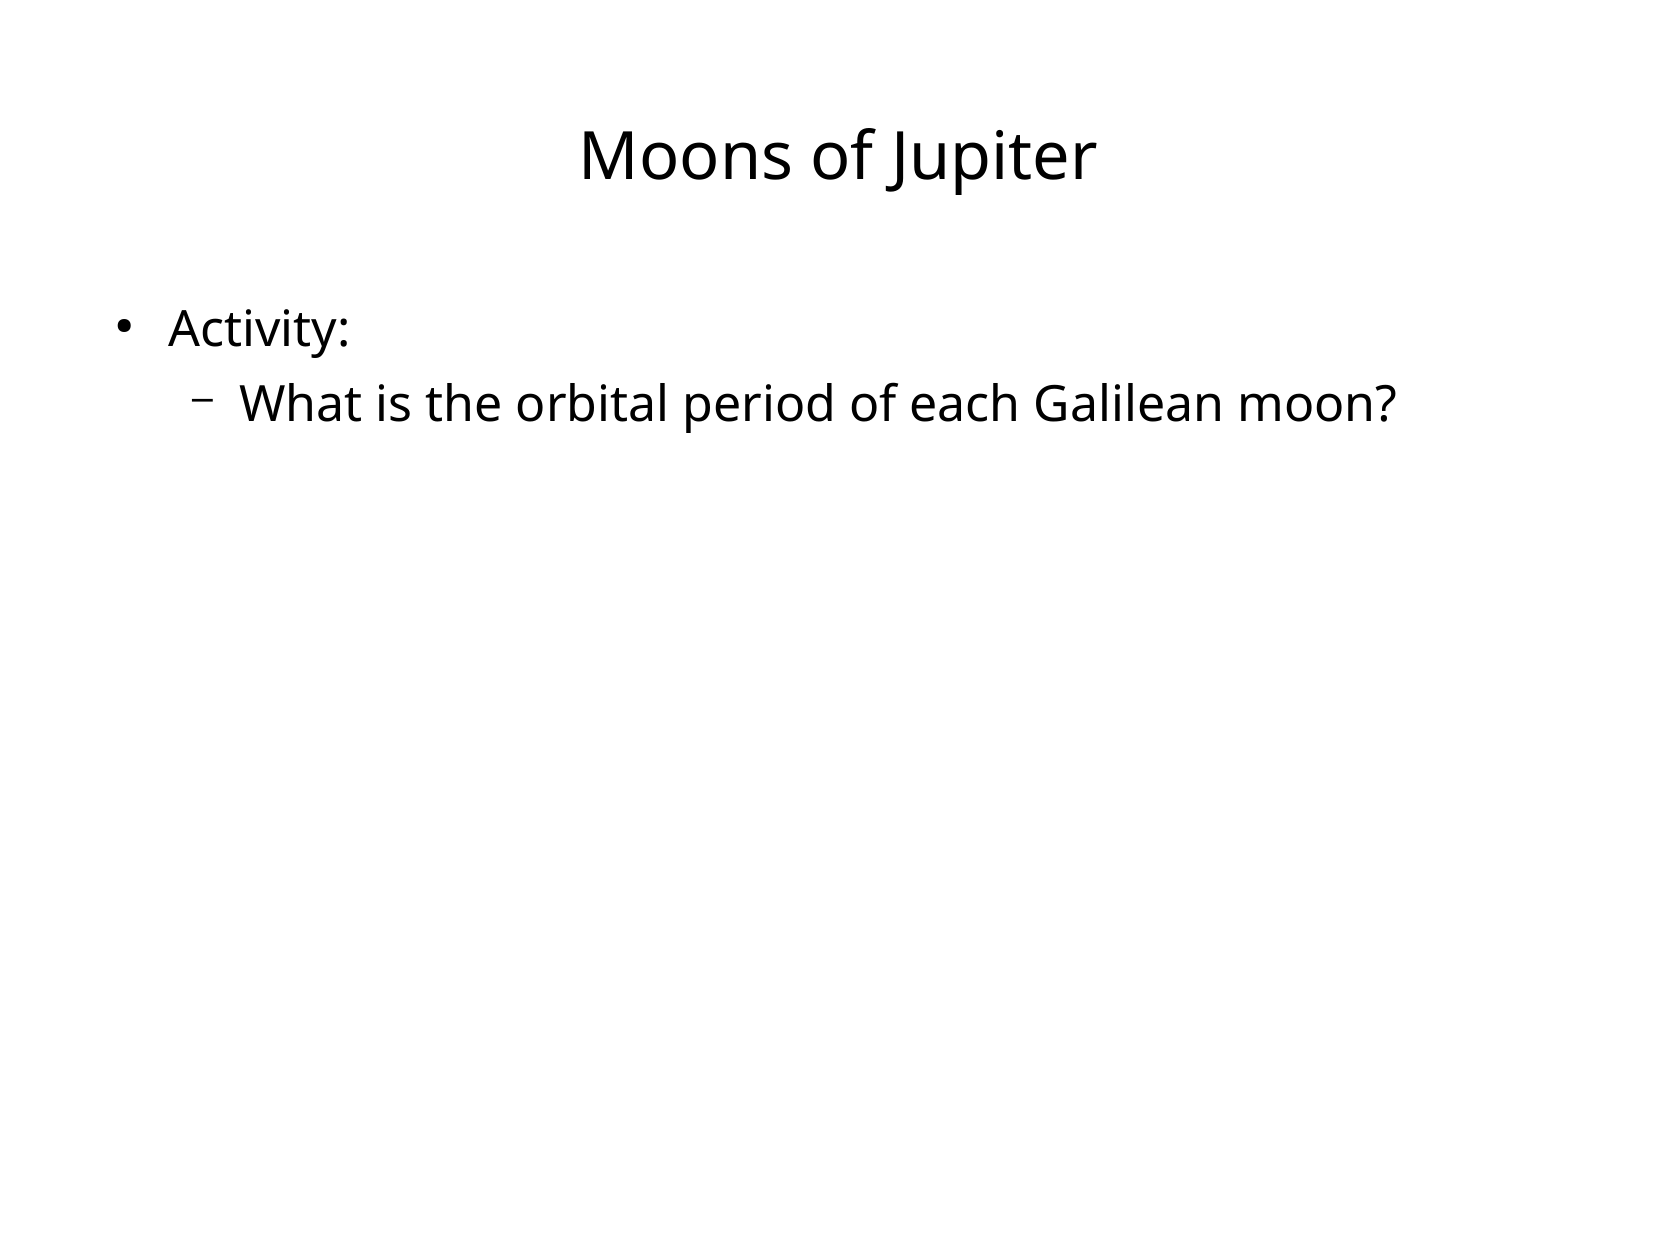

# Moons of Jupiter
Activity:
What is the orbital period of each Galilean moon?